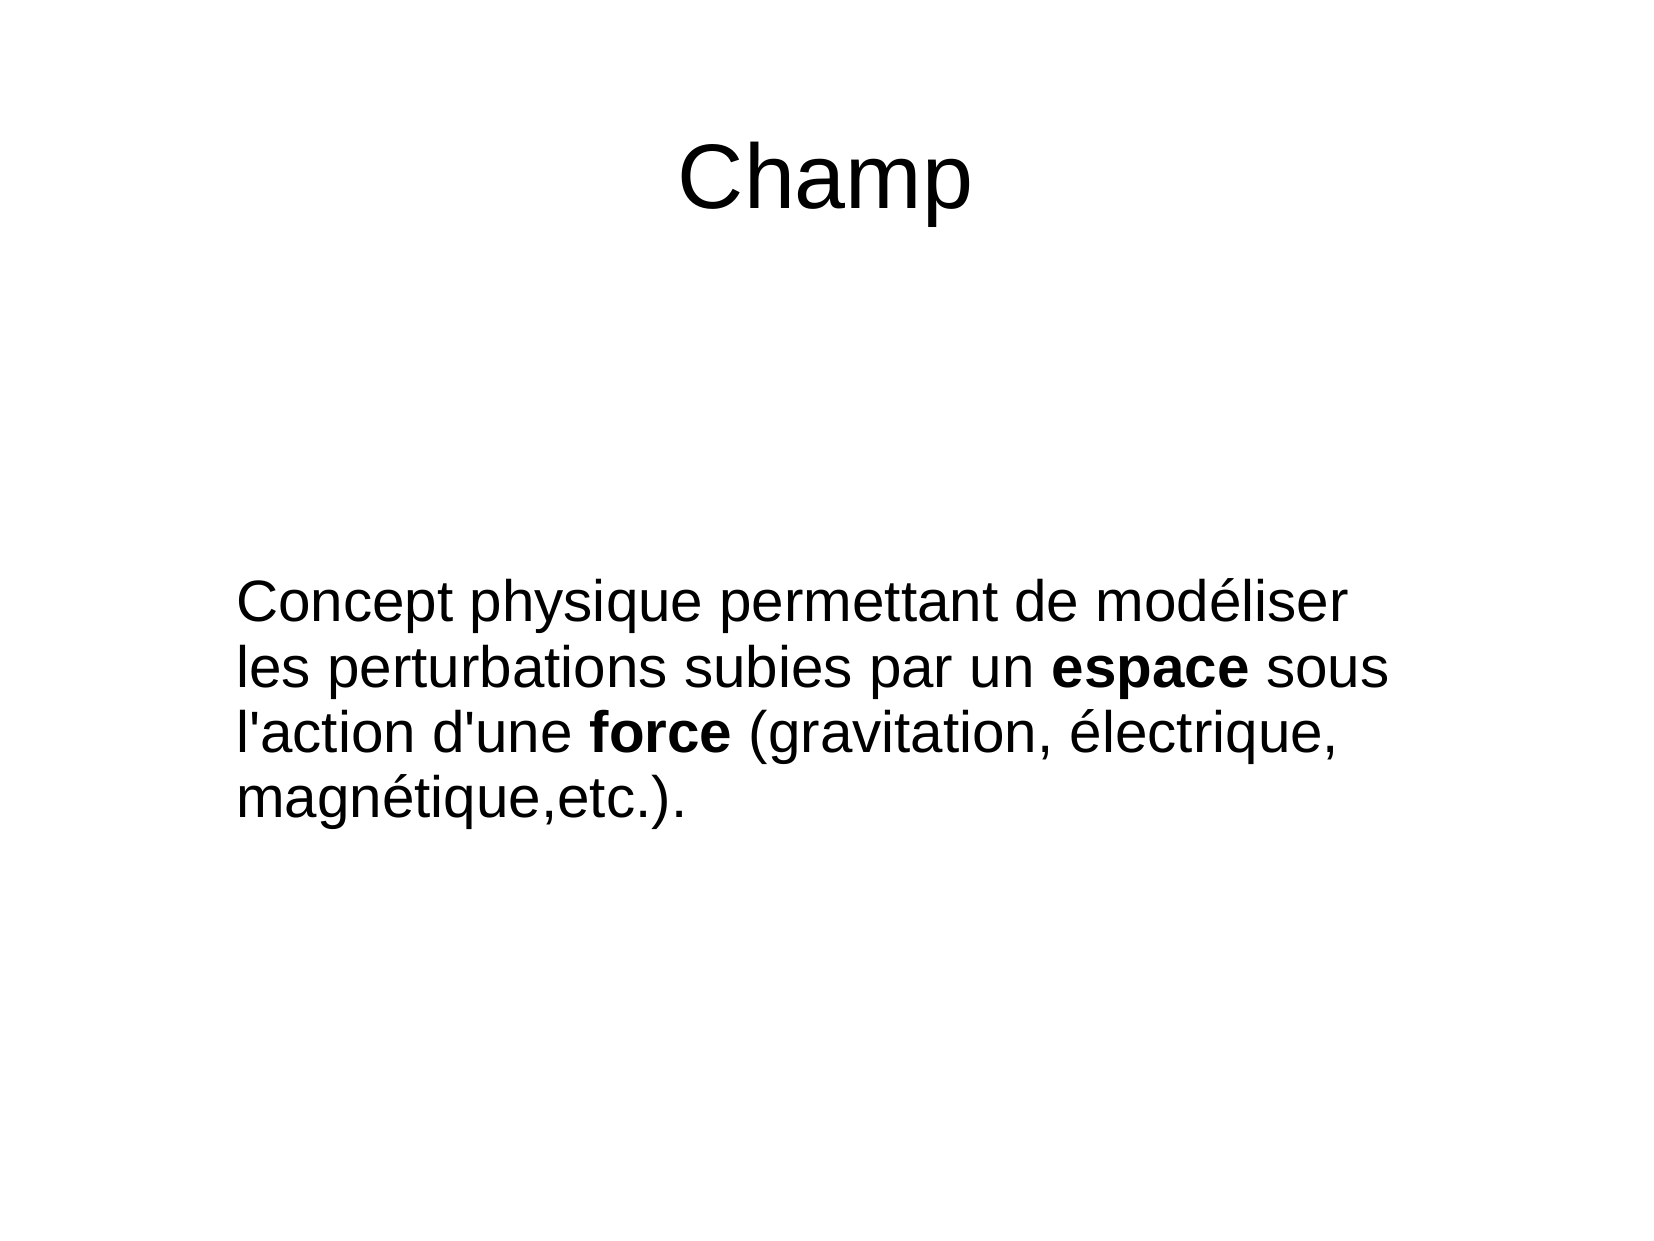

# Champ
Concept physique permettant de modéliser les perturbations subies par un espace sous l'action d'une force (gravitation, électrique, magnétique,etc.).